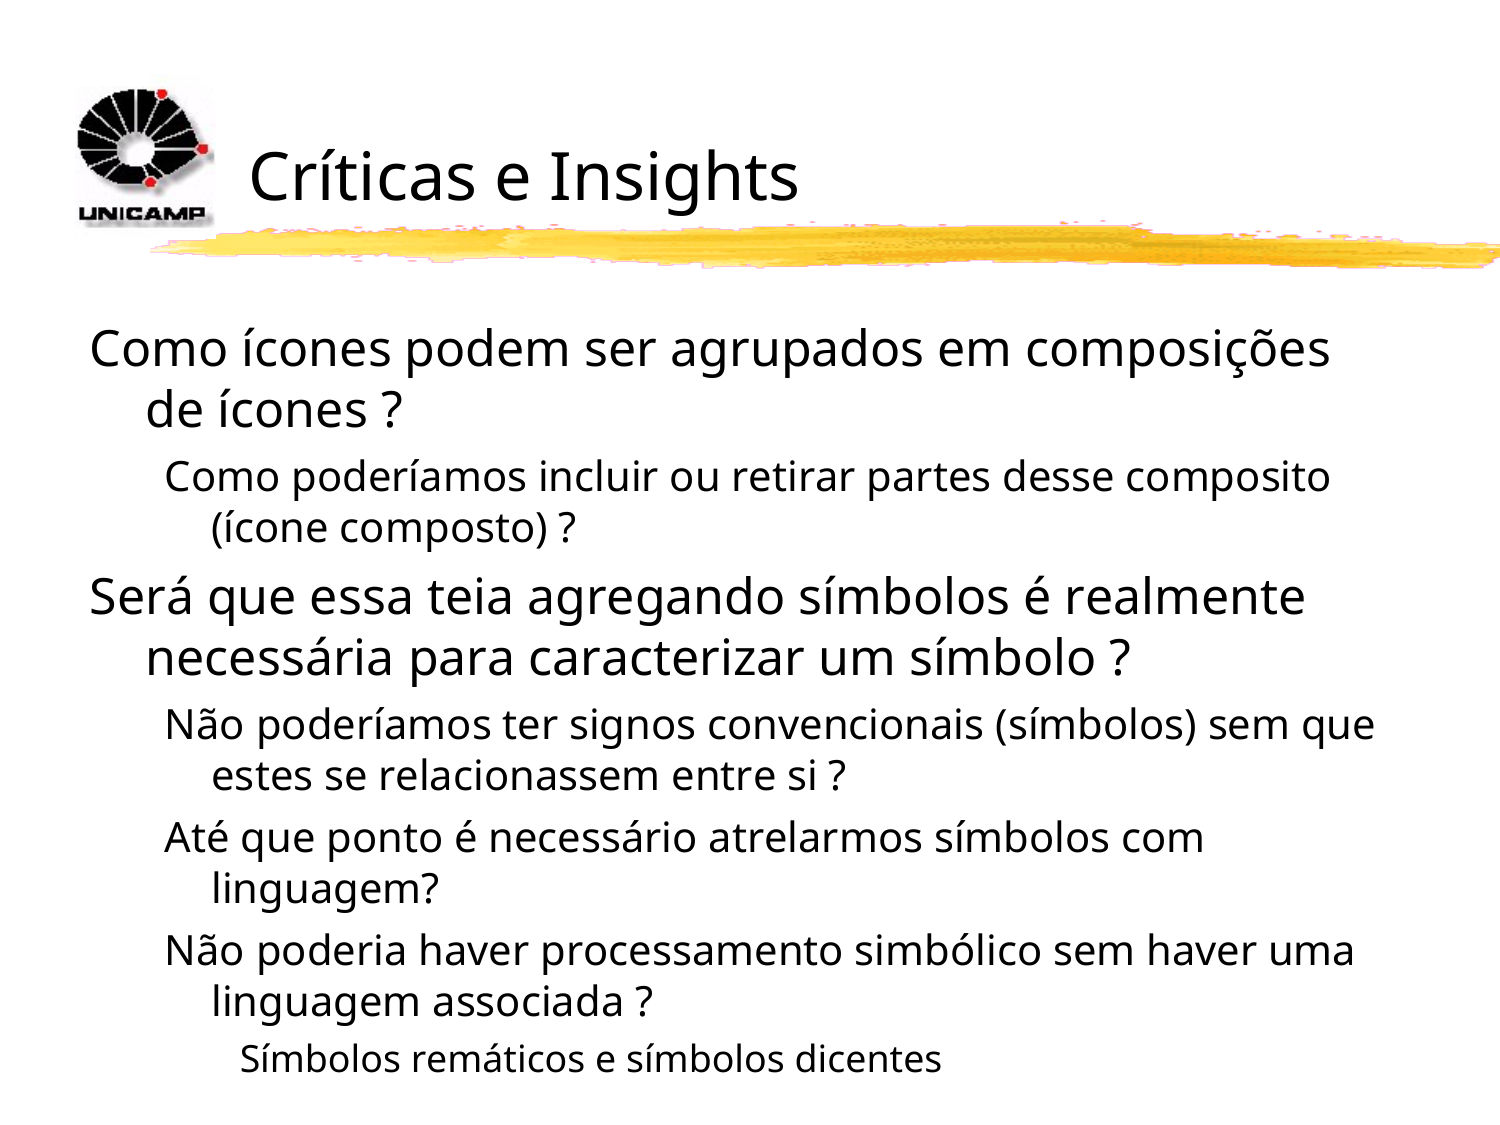

# Críticas e Insights
Como ícones podem ser agrupados em composições de ícones ?
Como poderíamos incluir ou retirar partes desse composito (ícone composto) ?
Será que essa teia agregando símbolos é realmente necessária para caracterizar um símbolo ?
Não poderíamos ter signos convencionais (símbolos) sem que estes se relacionassem entre si ?
Até que ponto é necessário atrelarmos símbolos com linguagem?
Não poderia haver processamento simbólico sem haver uma linguagem associada ?
Símbolos remáticos e símbolos dicentes